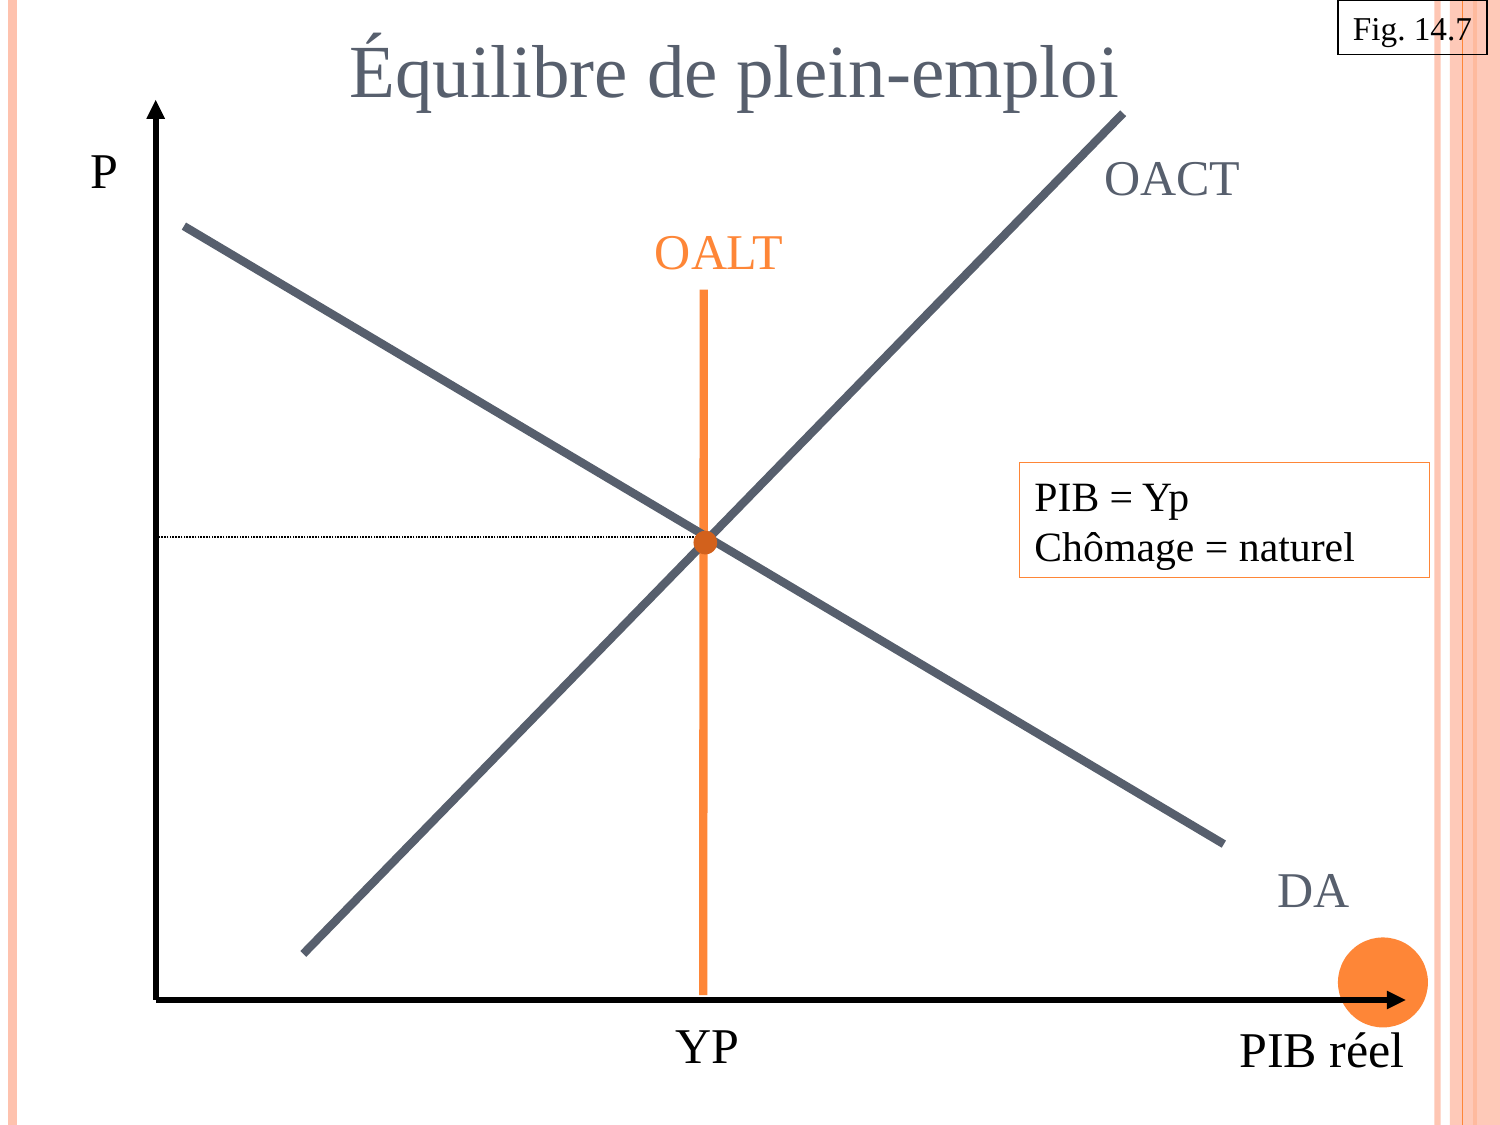

Fig. 14.7
Équilibre de plein-emploi
P
OACT
OALT
PIB = Yp
Chômage = naturel
DA
YP
PIB réel